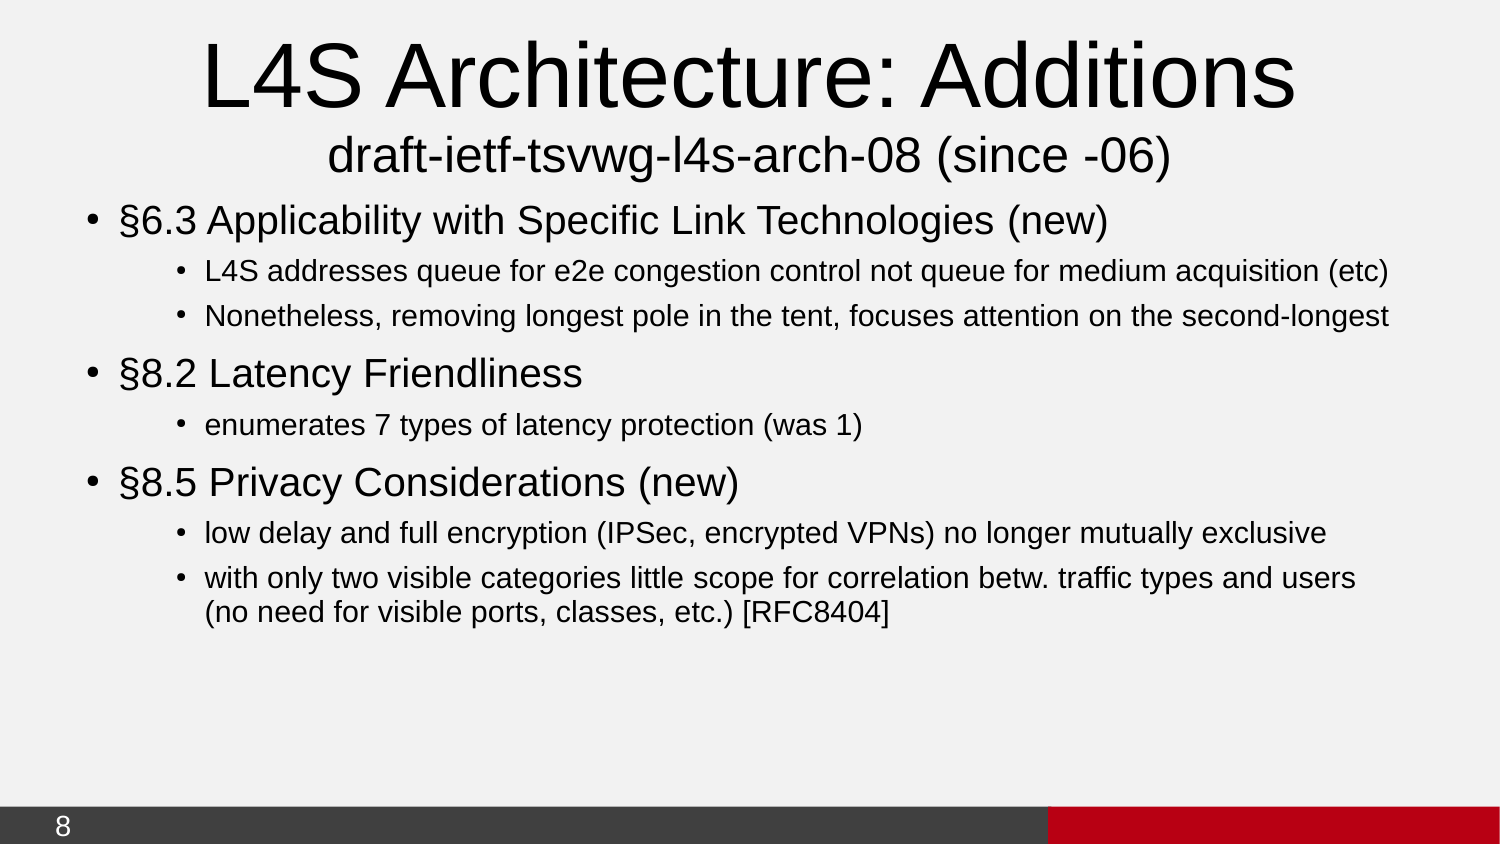

# L4S Architecture: Additions draft-ietf-tsvwg-l4s-arch-08 (since -06)
§6.3 Applicability with Specific Link Technologies (new)
L4S addresses queue for e2e congestion control not queue for medium acquisition (etc)
Nonetheless, removing longest pole in the tent, focuses attention on the second-longest
§8.2 Latency Friendliness
enumerates 7 types of latency protection (was 1)
§8.5 Privacy Considerations (new)
low delay and full encryption (IPSec, encrypted VPNs) no longer mutually exclusive
with only two visible categories little scope for correlation betw. traffic types and users
(no need for visible ports, classes, etc.) [RFC8404]
8